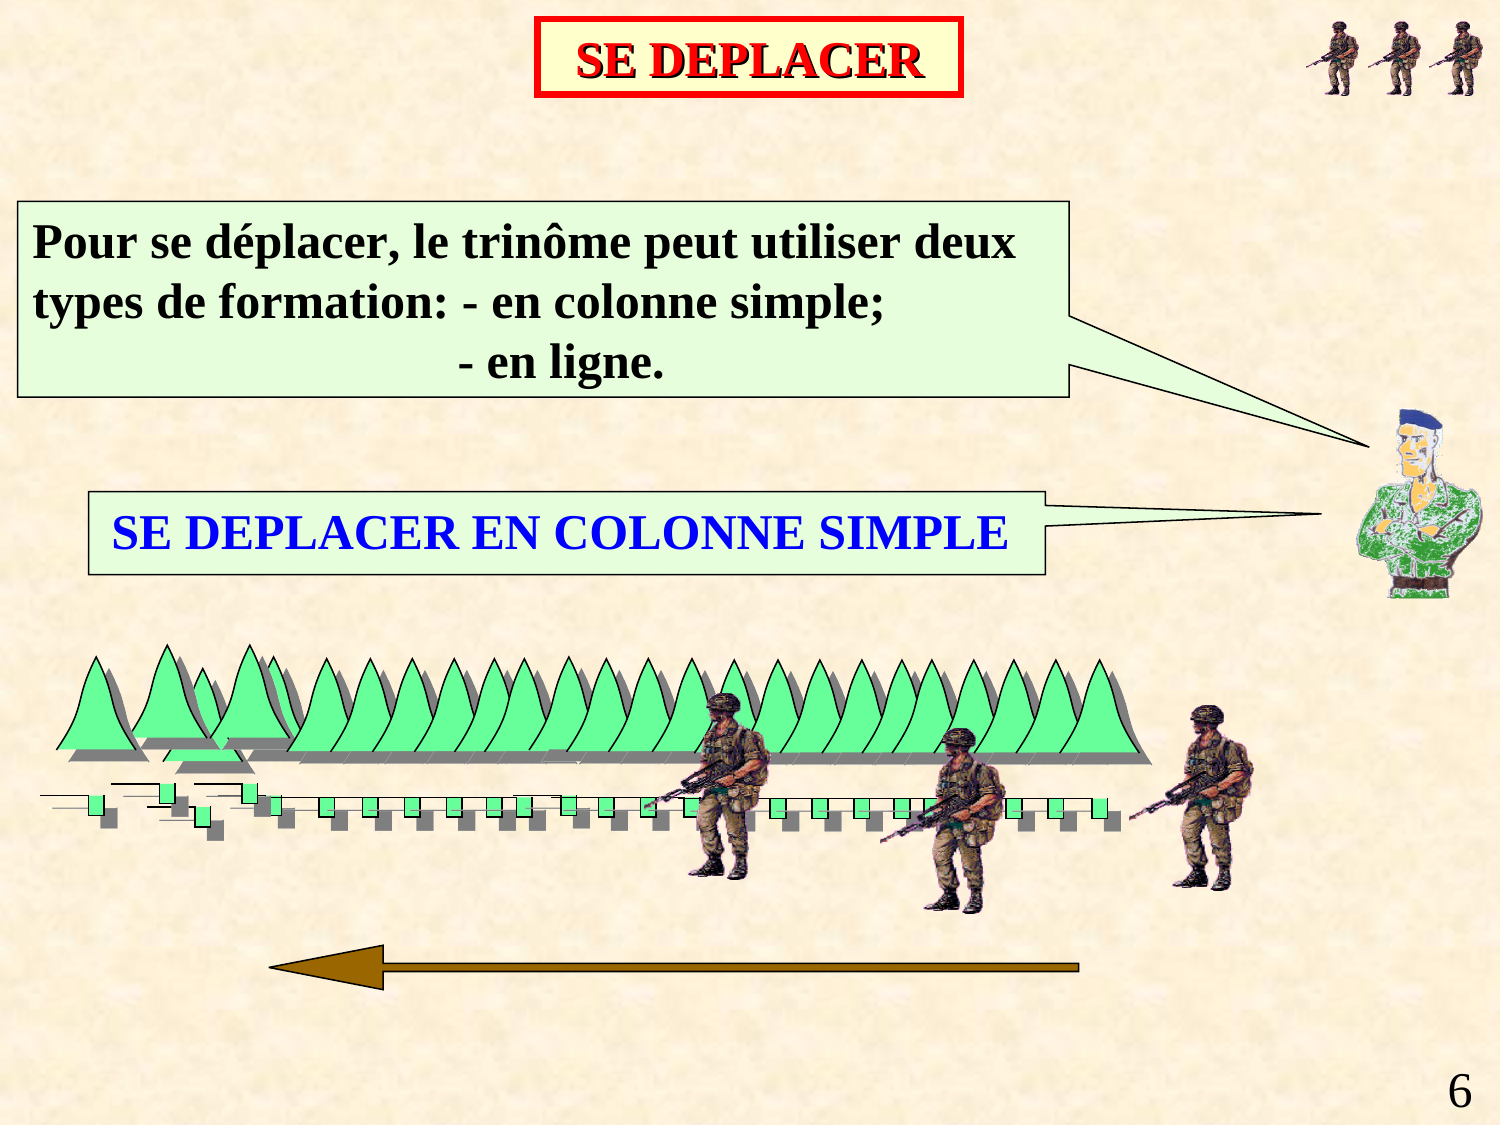

SE DEPLACER
Pour se déplacer, le trinôme peut utiliser deux types de formation: - en colonne simple;
 - en ligne.
SE DEPLACER EN COLONNE SIMPLE
6